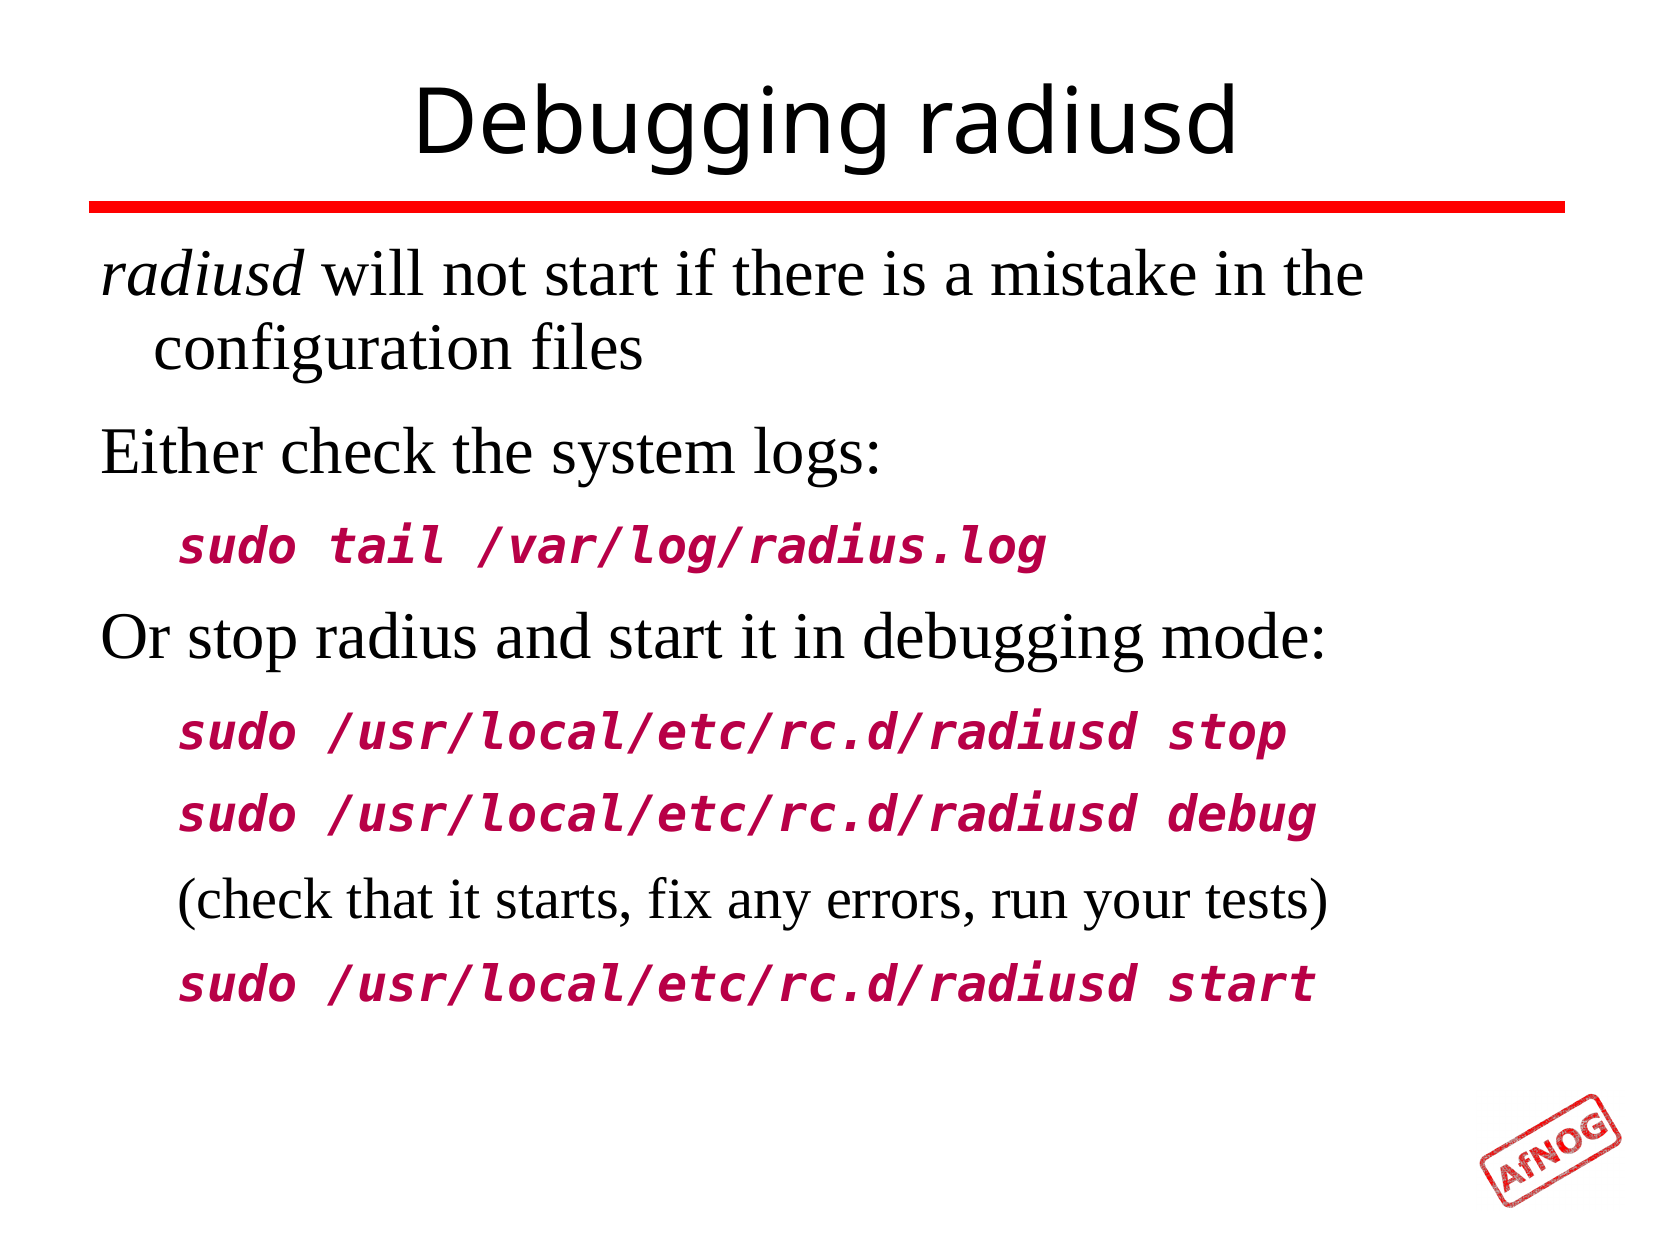

# Debugging radiusd
radiusd will not start if there is a mistake in the configuration files
Either check the system logs:
sudo tail /var/log/radius.log
Or stop radius and start it in debugging mode:
sudo /usr/local/etc/rc.d/radiusd stop
sudo /usr/local/etc/rc.d/radiusd debug
(check that it starts, fix any errors, run your tests)
sudo /usr/local/etc/rc.d/radiusd start